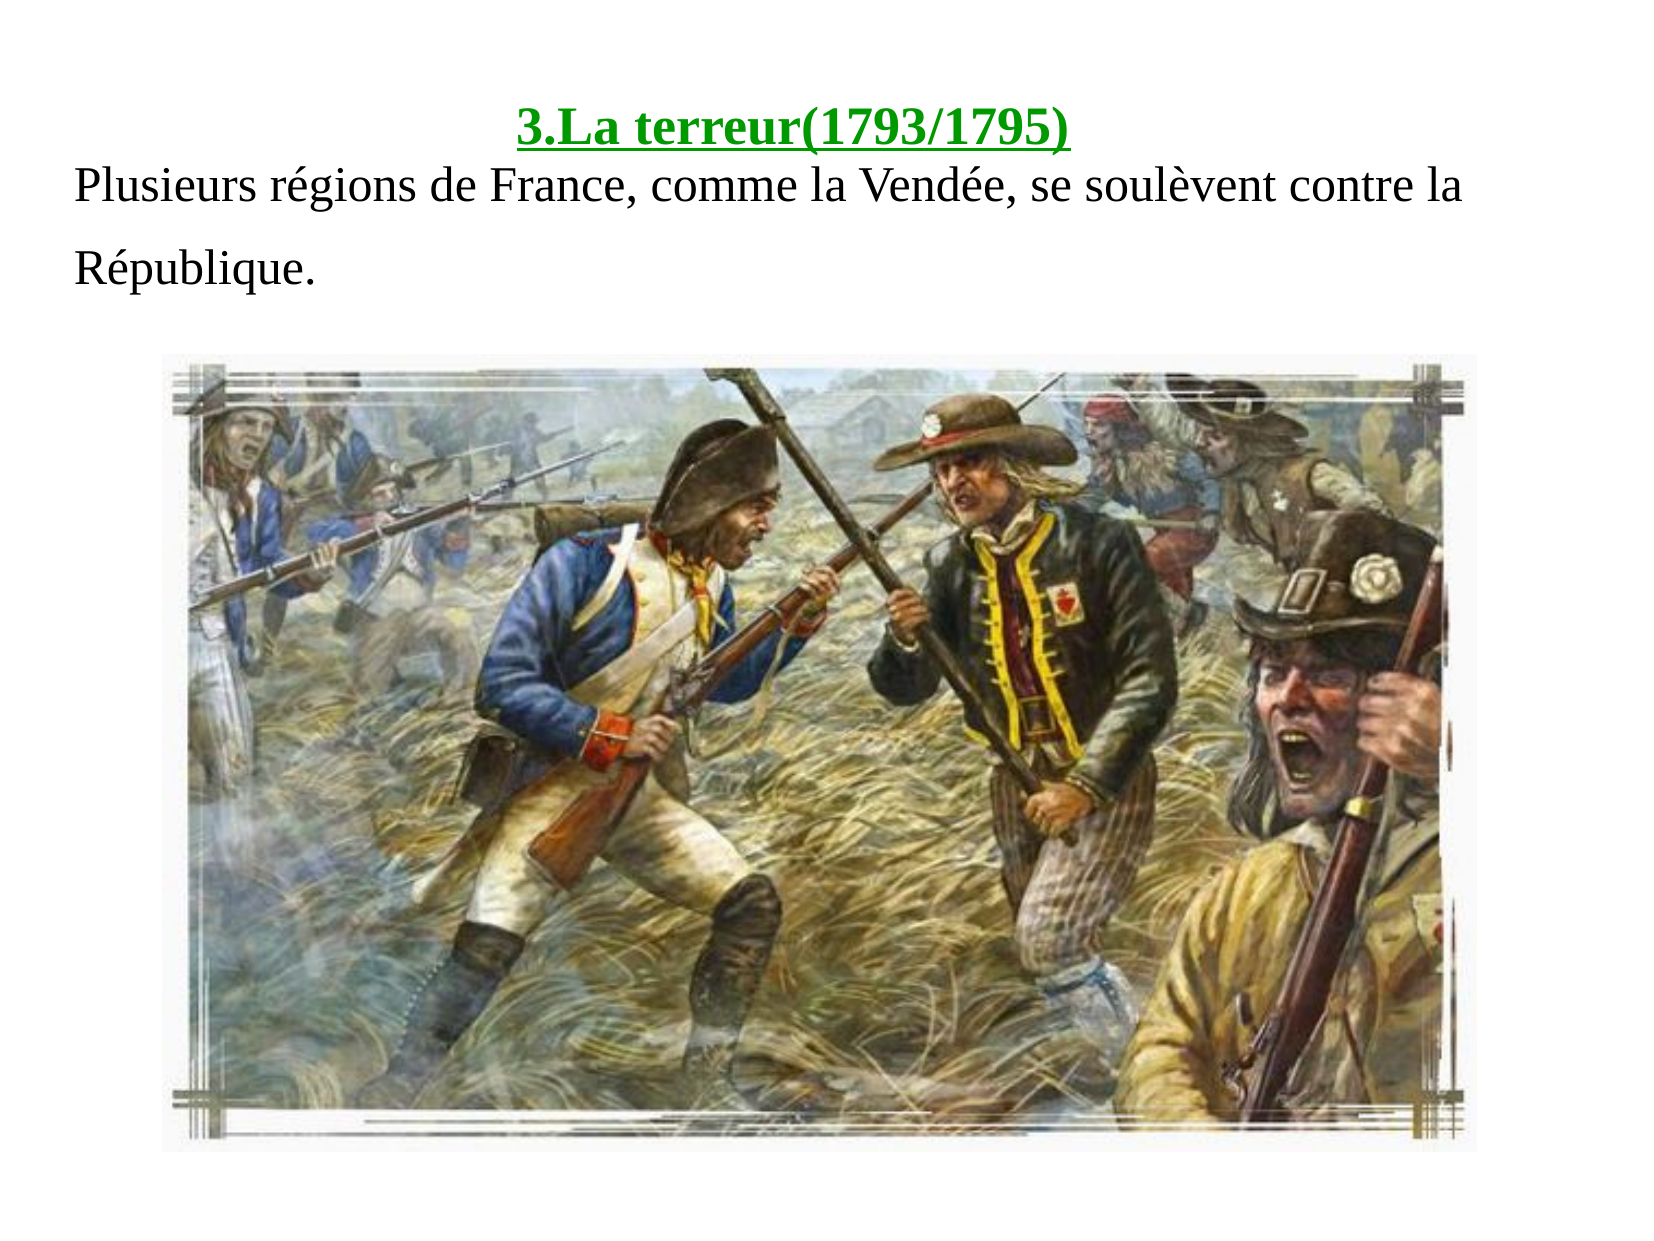

3.La terreur(1793/1795)
Plusieurs régions de France, comme la Vendée, se soulèvent contre la République.